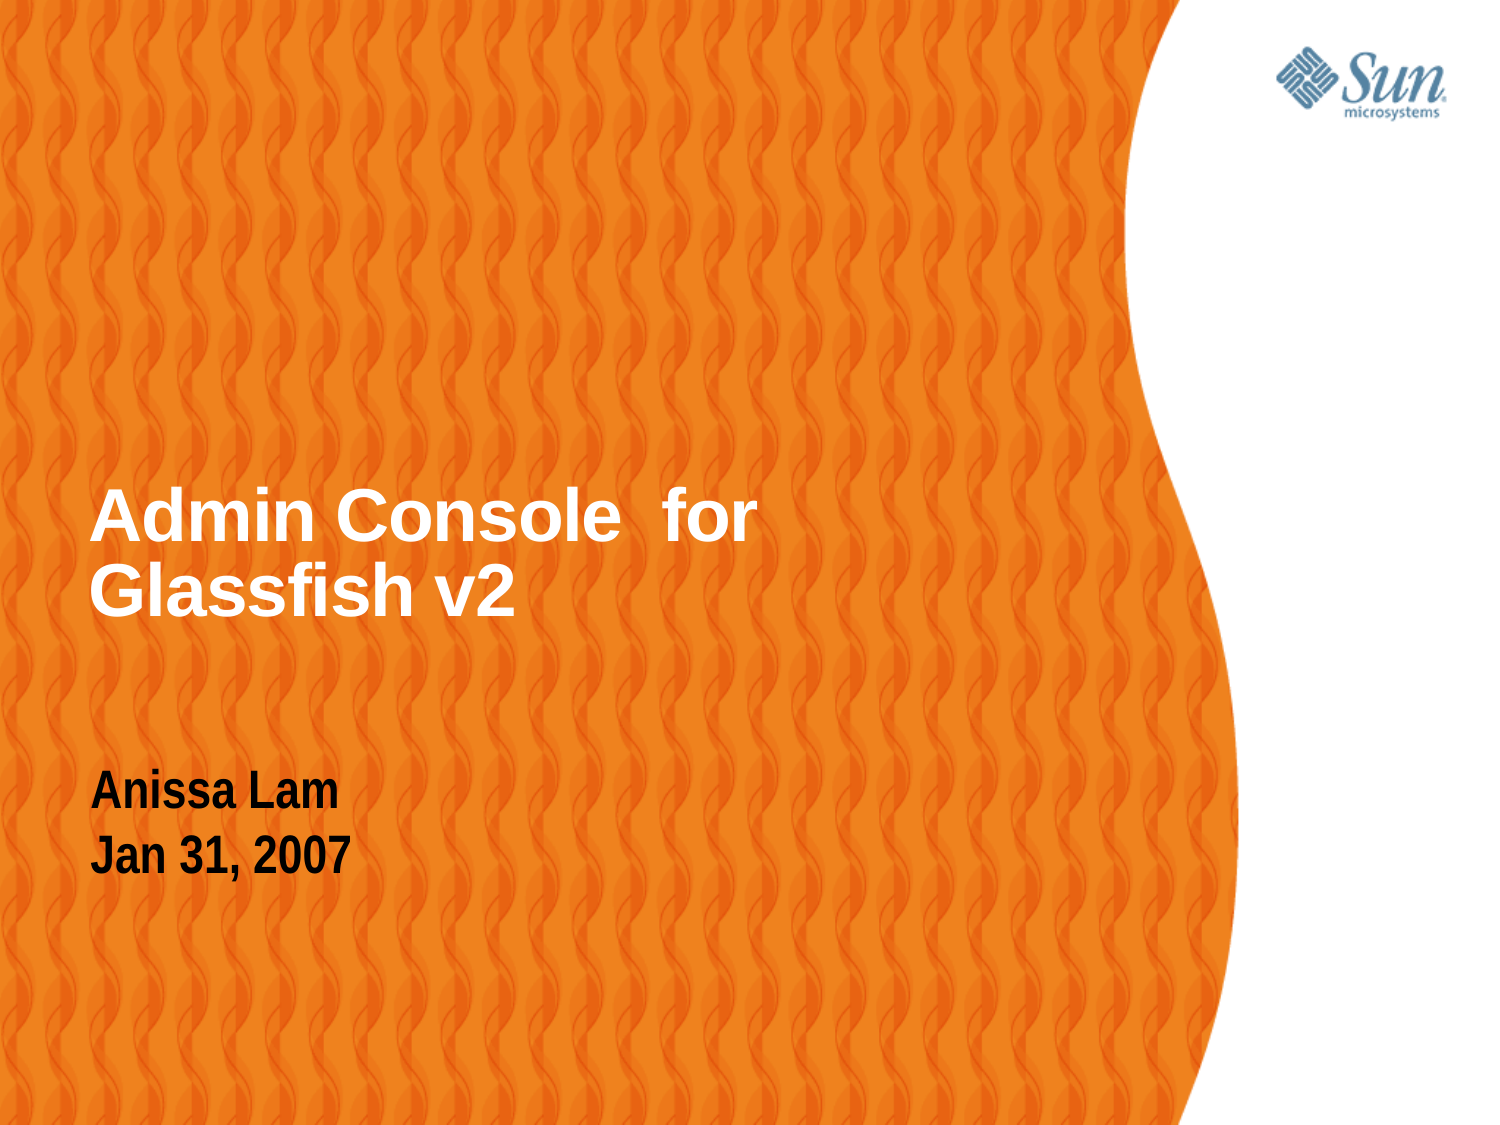

# Admin Console for Glassfish v2
Anissa Lam
Jan 31, 2007